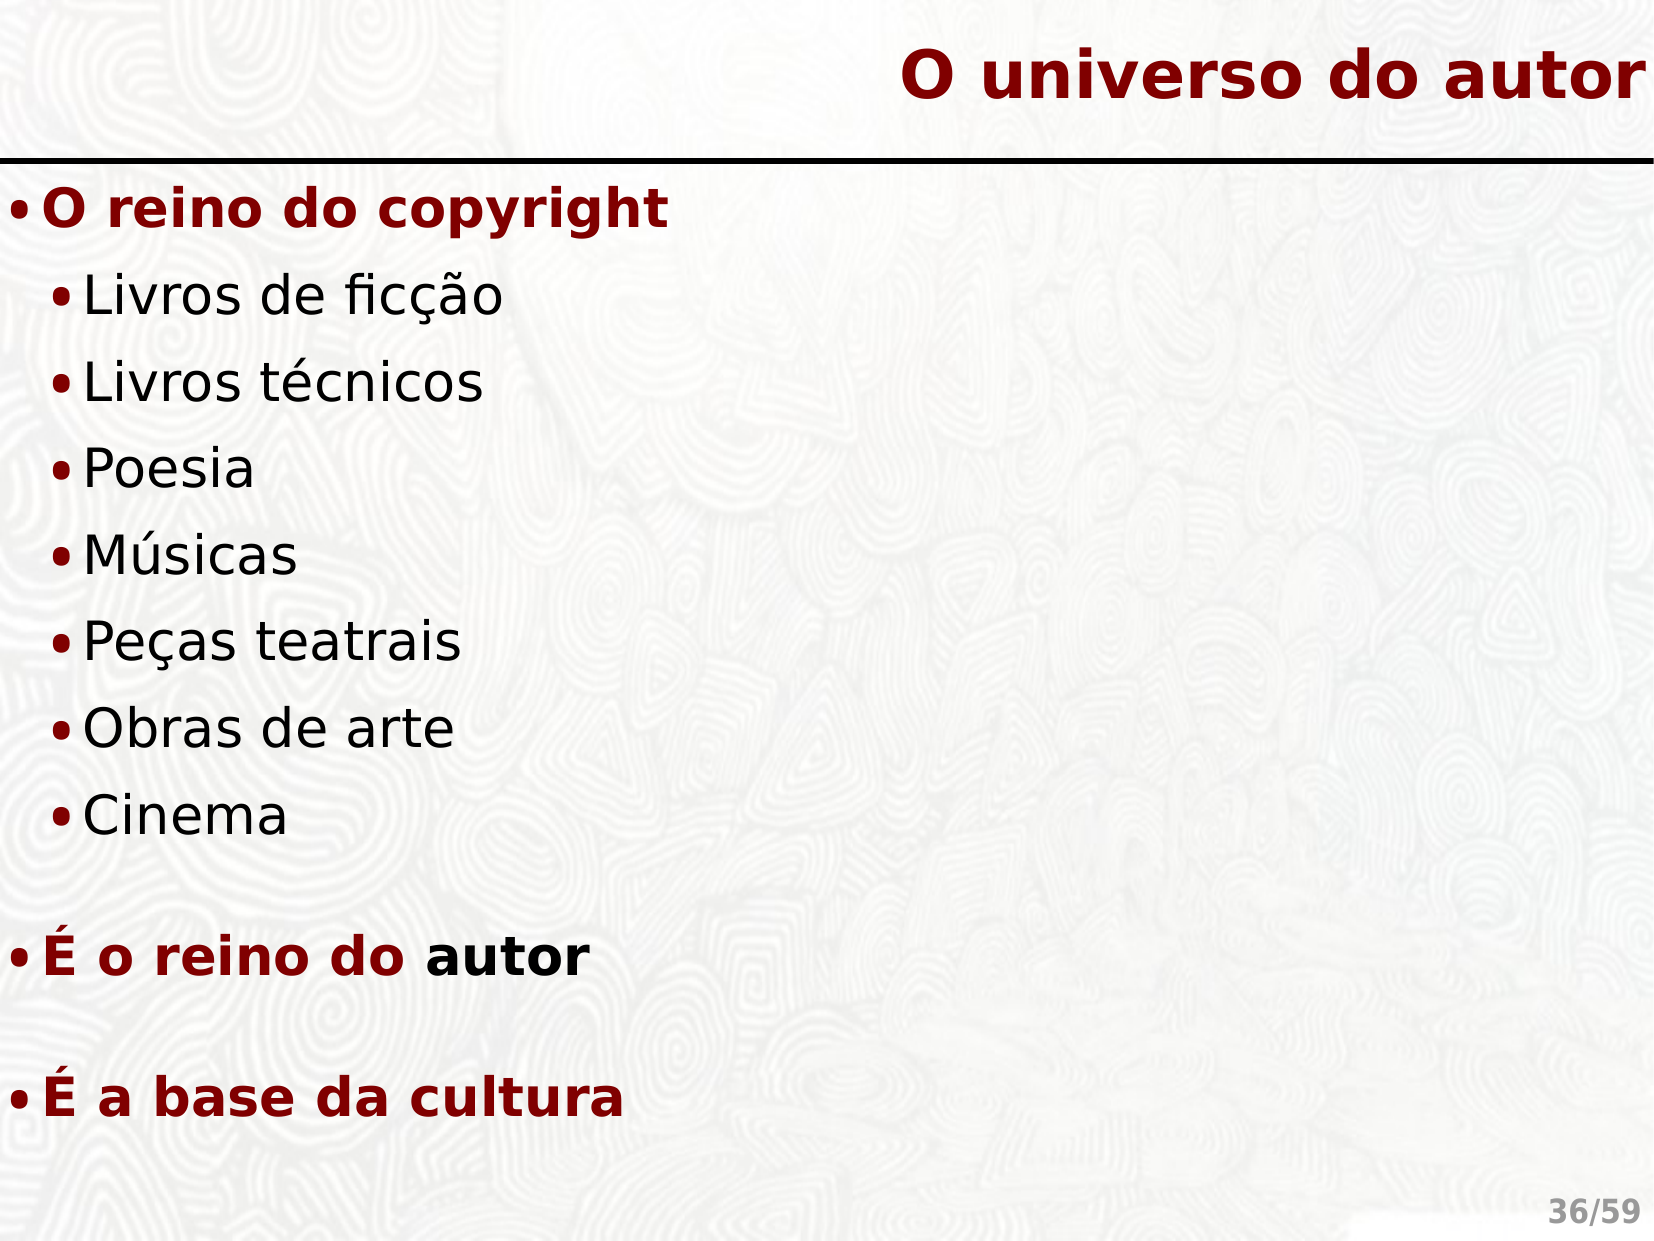

# O universo do autor
O reino do copyright
Livros de ficção
Livros técnicos
Poesia
Músicas
Peças teatrais
Obras de arte
Cinema
É o reino do autor
É a base da cultura
36